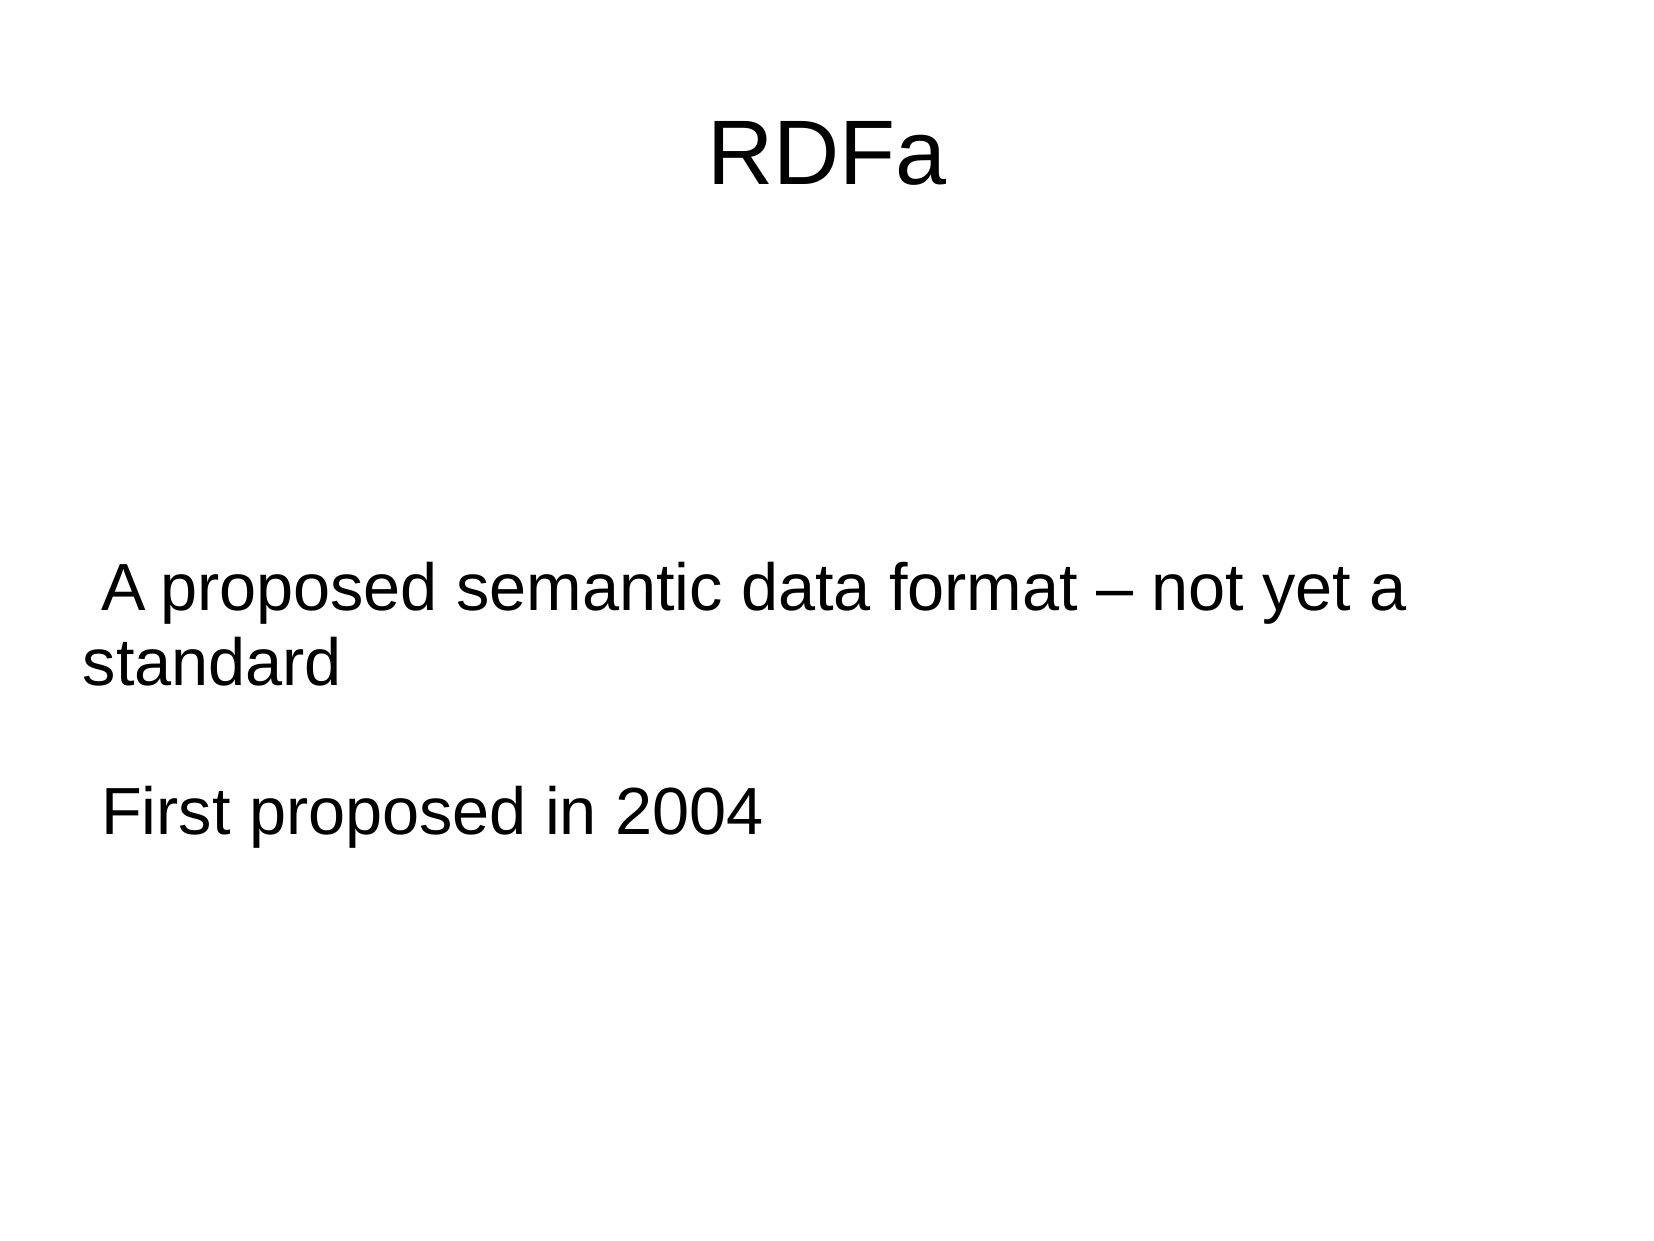

# RDFa
 A proposed semantic data format – not yet a standard
 First proposed in 2004